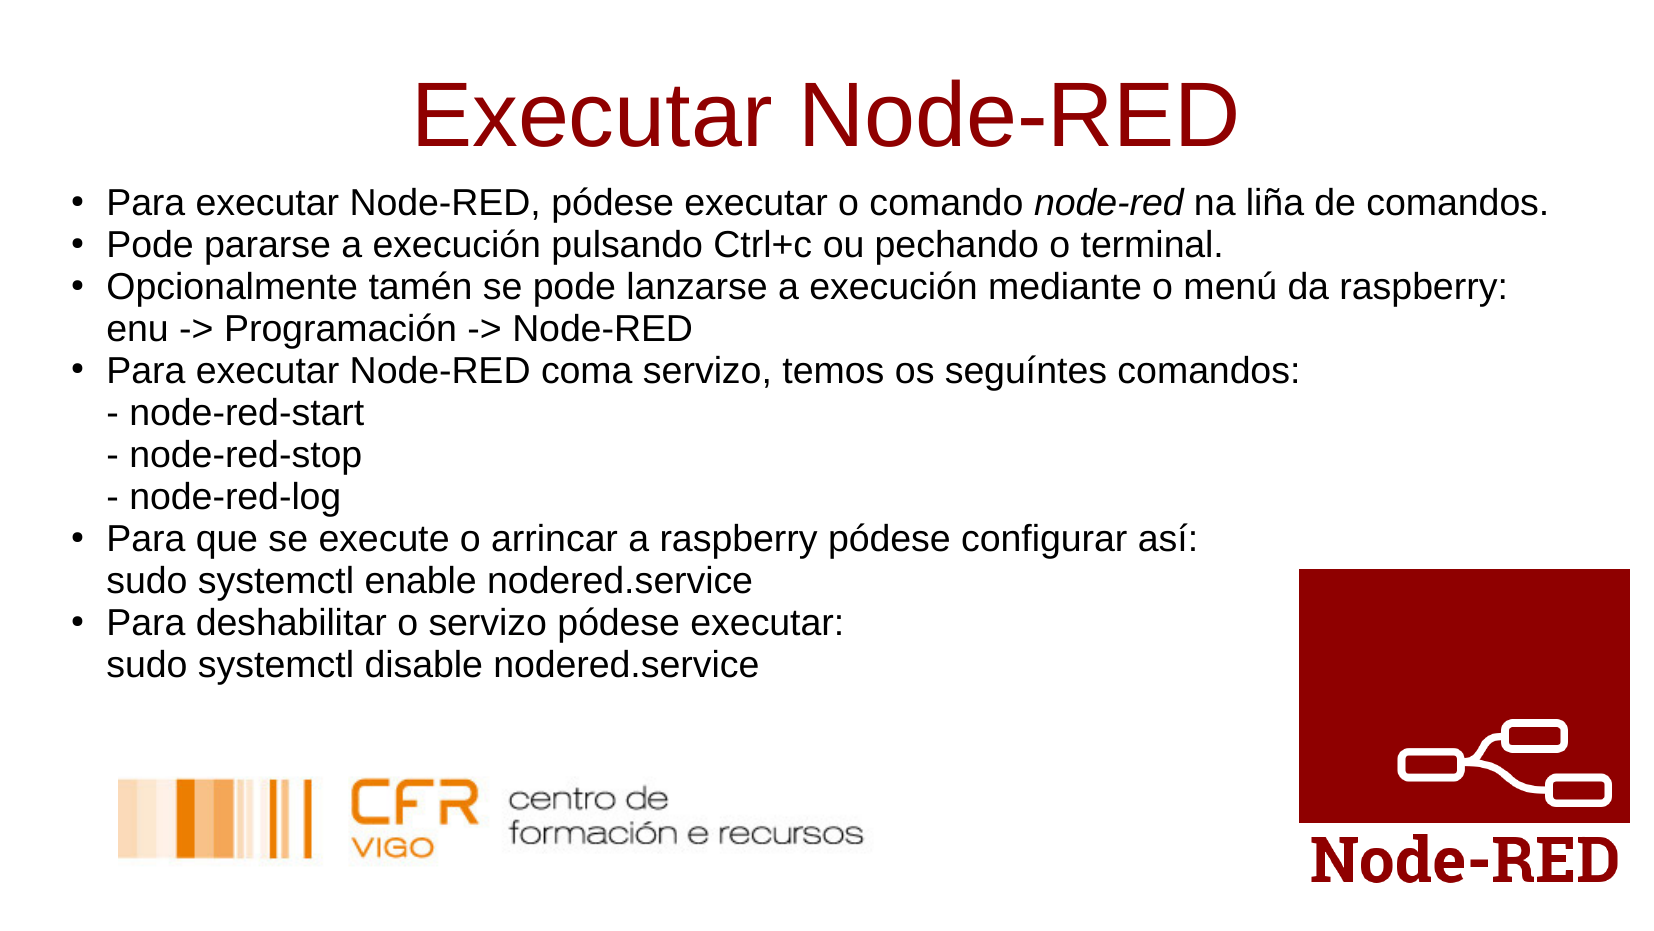

# Executar Node-RED
Para executar Node-RED, pódese executar o comando node-red na liña de comandos.
Pode pararse a execución pulsando Ctrl+c ou pechando o terminal.
Opcionalmente tamén se pode lanzarse a execución mediante o menú da raspberry: enu -> Programación -> Node-RED
Para executar Node-RED coma servizo, temos os seguíntes comandos:
- node-red-start
- node-red-stop
- node-red-log
Para que se execute o arrincar a raspberry pódese configurar así:
sudo systemctl enable nodered.service
Para deshabilitar o servizo pódese executar:
sudo systemctl disable nodered.service